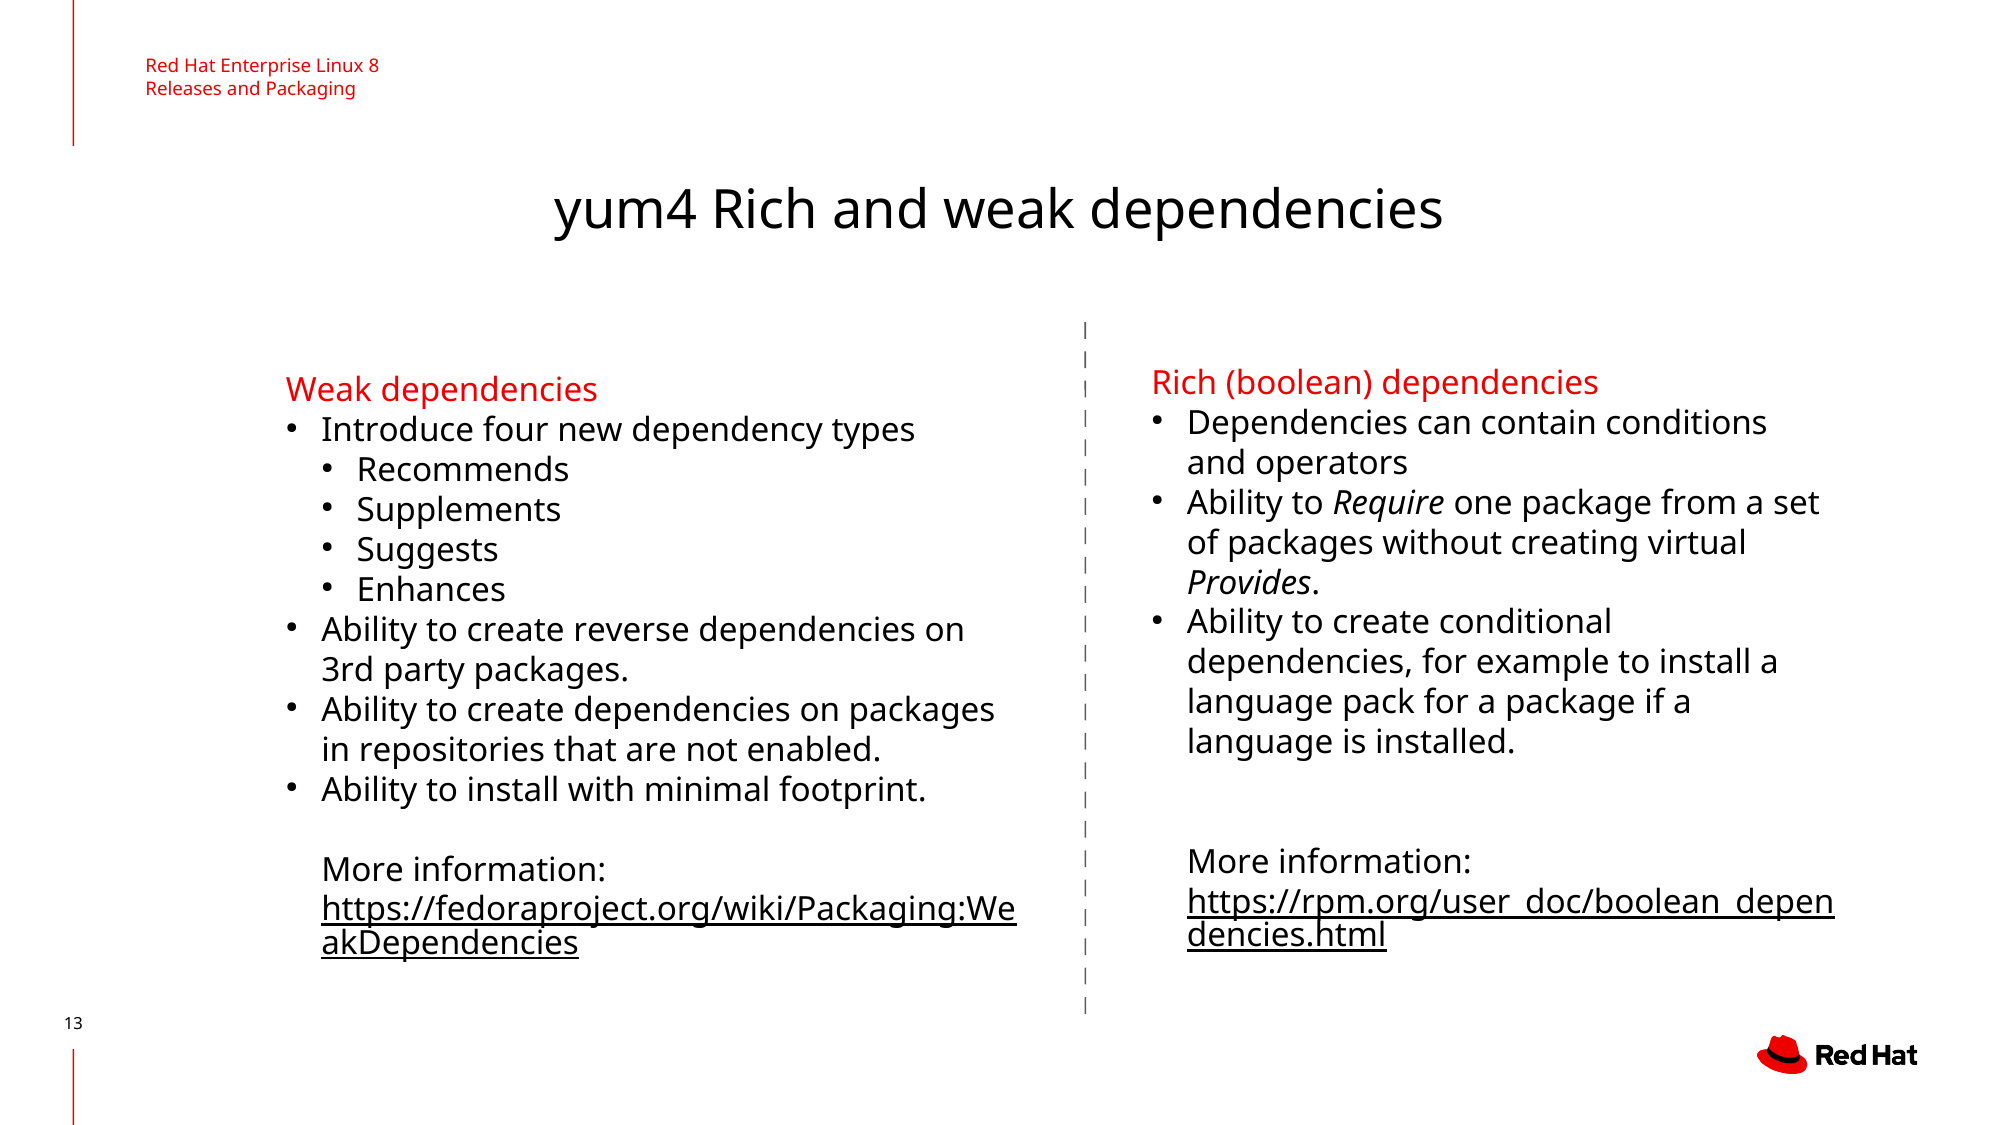

Red Hat Enterprise Linux 8
Releases and Packaging
# yum4 Rich and weak dependencies
Rich (boolean) dependencies
Dependencies can contain conditions and operators
Ability to Require one package from a set of packages without creating virtual Provides.
Ability to create conditional dependencies, for example to install a language pack for a package if a language is installed.
More information:
https://rpm.org/user_doc/boolean_dependencies.html
Weak dependencies
Introduce four new dependency types
Recommends
Supplements
Suggests
Enhances
Ability to create reverse dependencies on 3rd party packages.
Ability to create dependencies on packages in repositories that are not enabled.
Ability to install with minimal footprint.
More information:
https://fedoraproject.org/wiki/Packaging:WeakDependencies